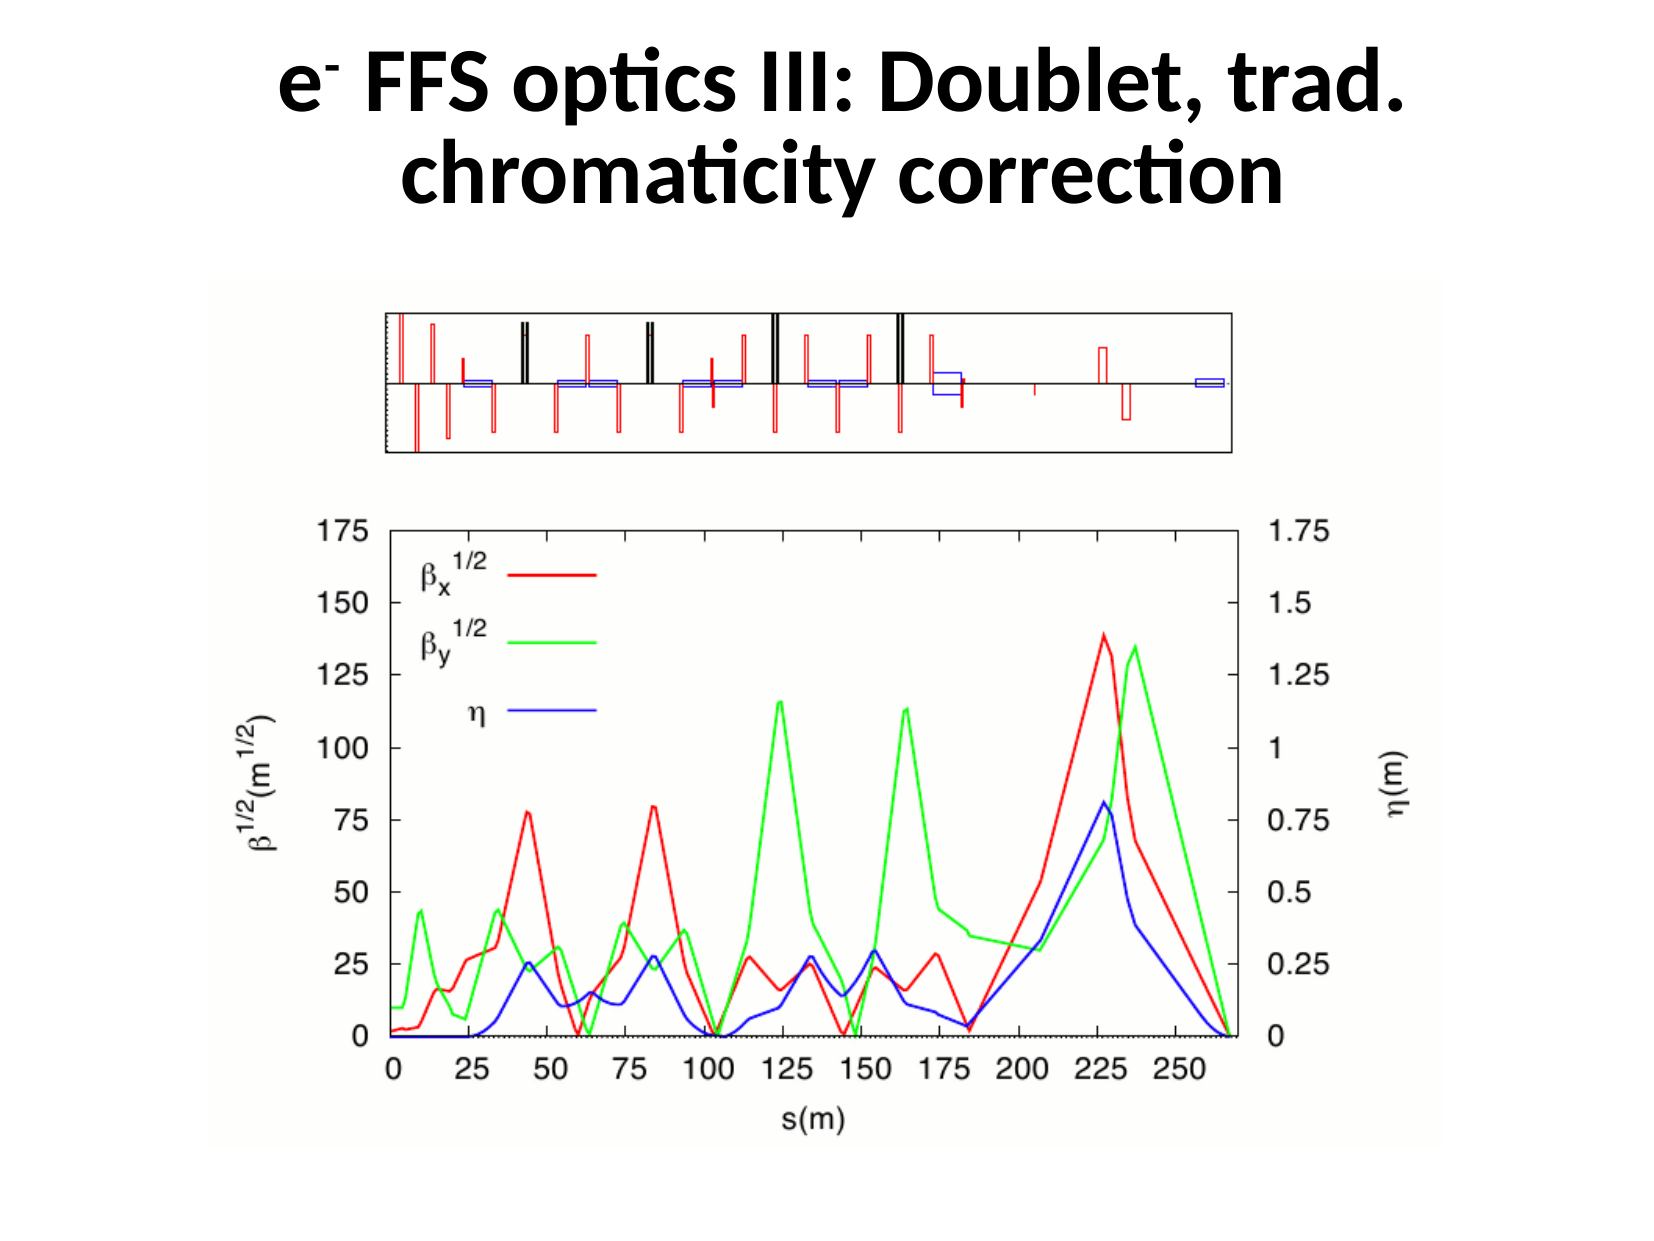

e- FFS optics III: Doublet, trad. chromaticity correction